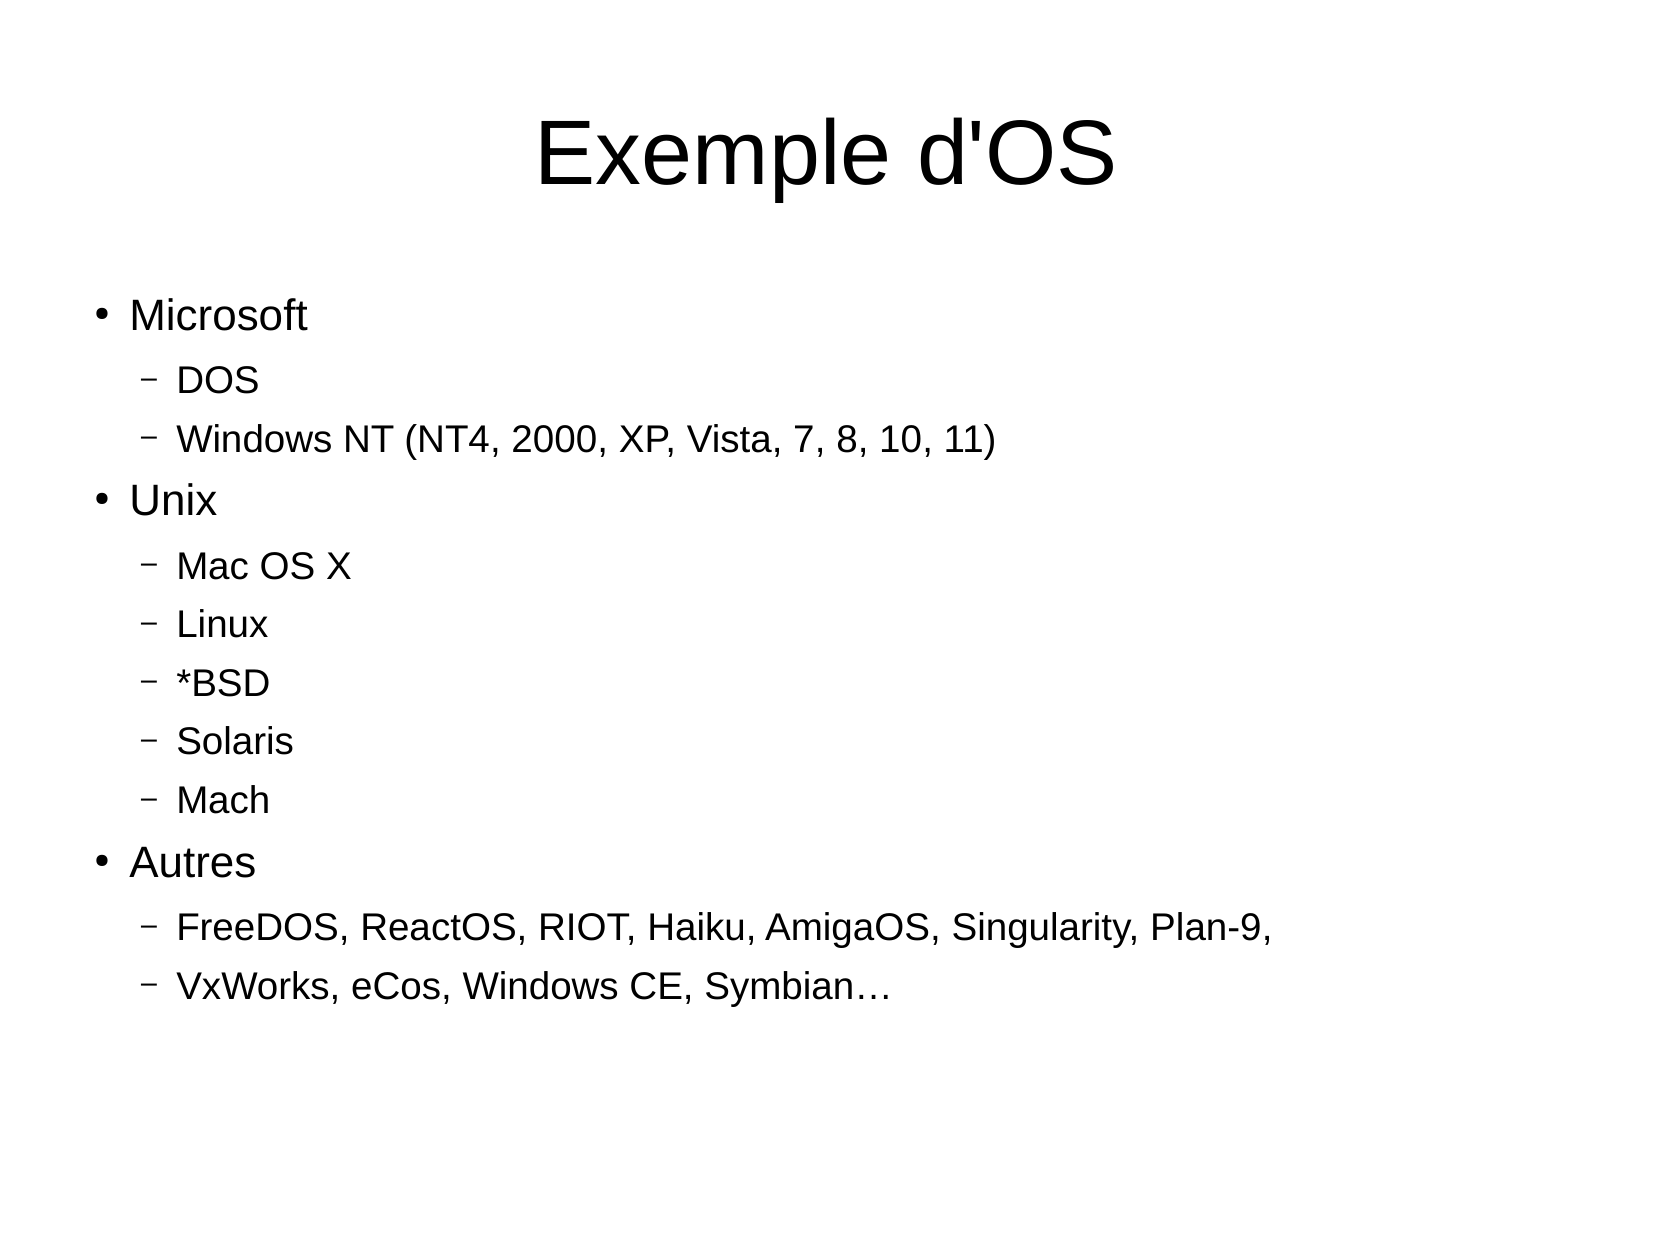

# Exemple d'OS
Microsoft
DOS
Windows NT (NT4, 2000, XP, Vista, 7, 8, 10, 11)
Unix
Mac OS X
Linux
*BSD
Solaris
Mach
Autres
FreeDOS, ReactOS, RIOT, Haiku, AmigaOS, Singularity, Plan-9,
VxWorks, eCos, Windows CE, Symbian…